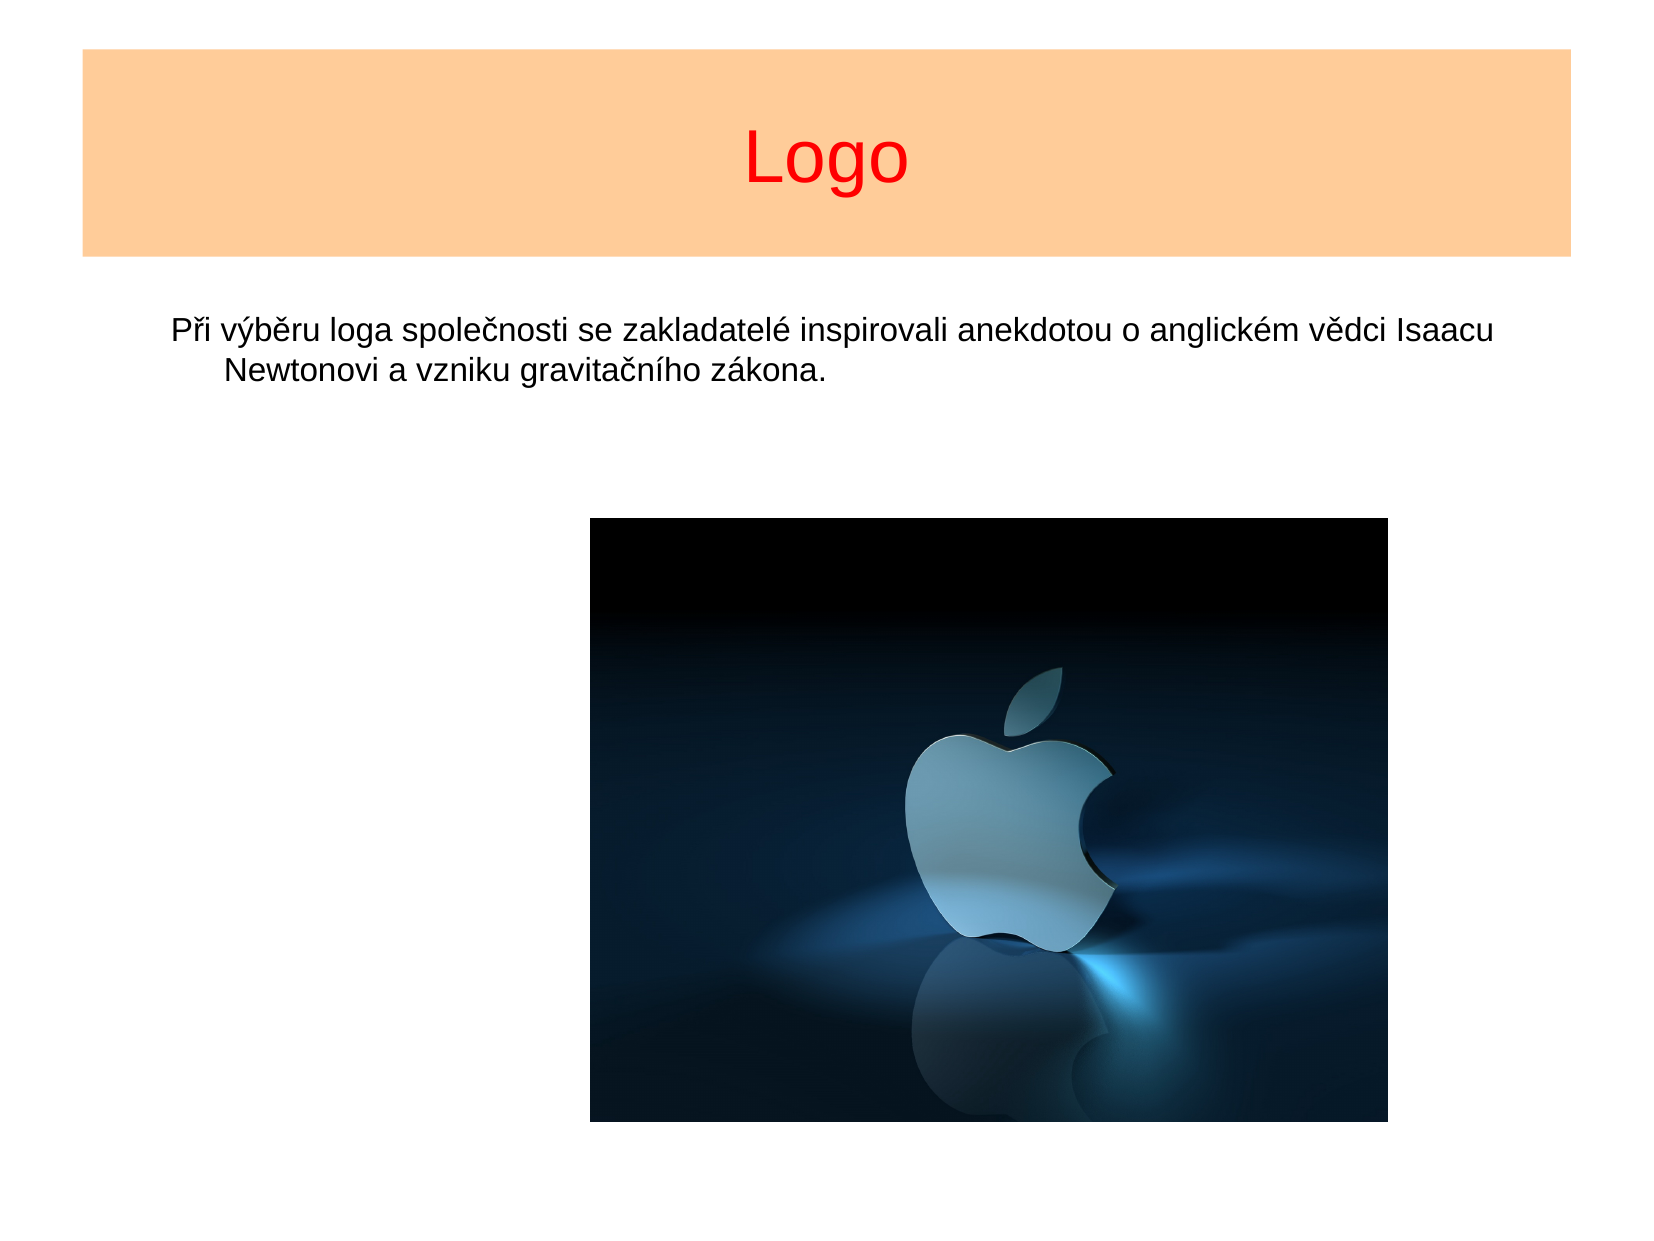

# Logo
Při výběru loga společnosti se zakladatelé inspirovali anekdotou o anglickém vědci Isaacu Newtonovi a vzniku gravitačního zákona.